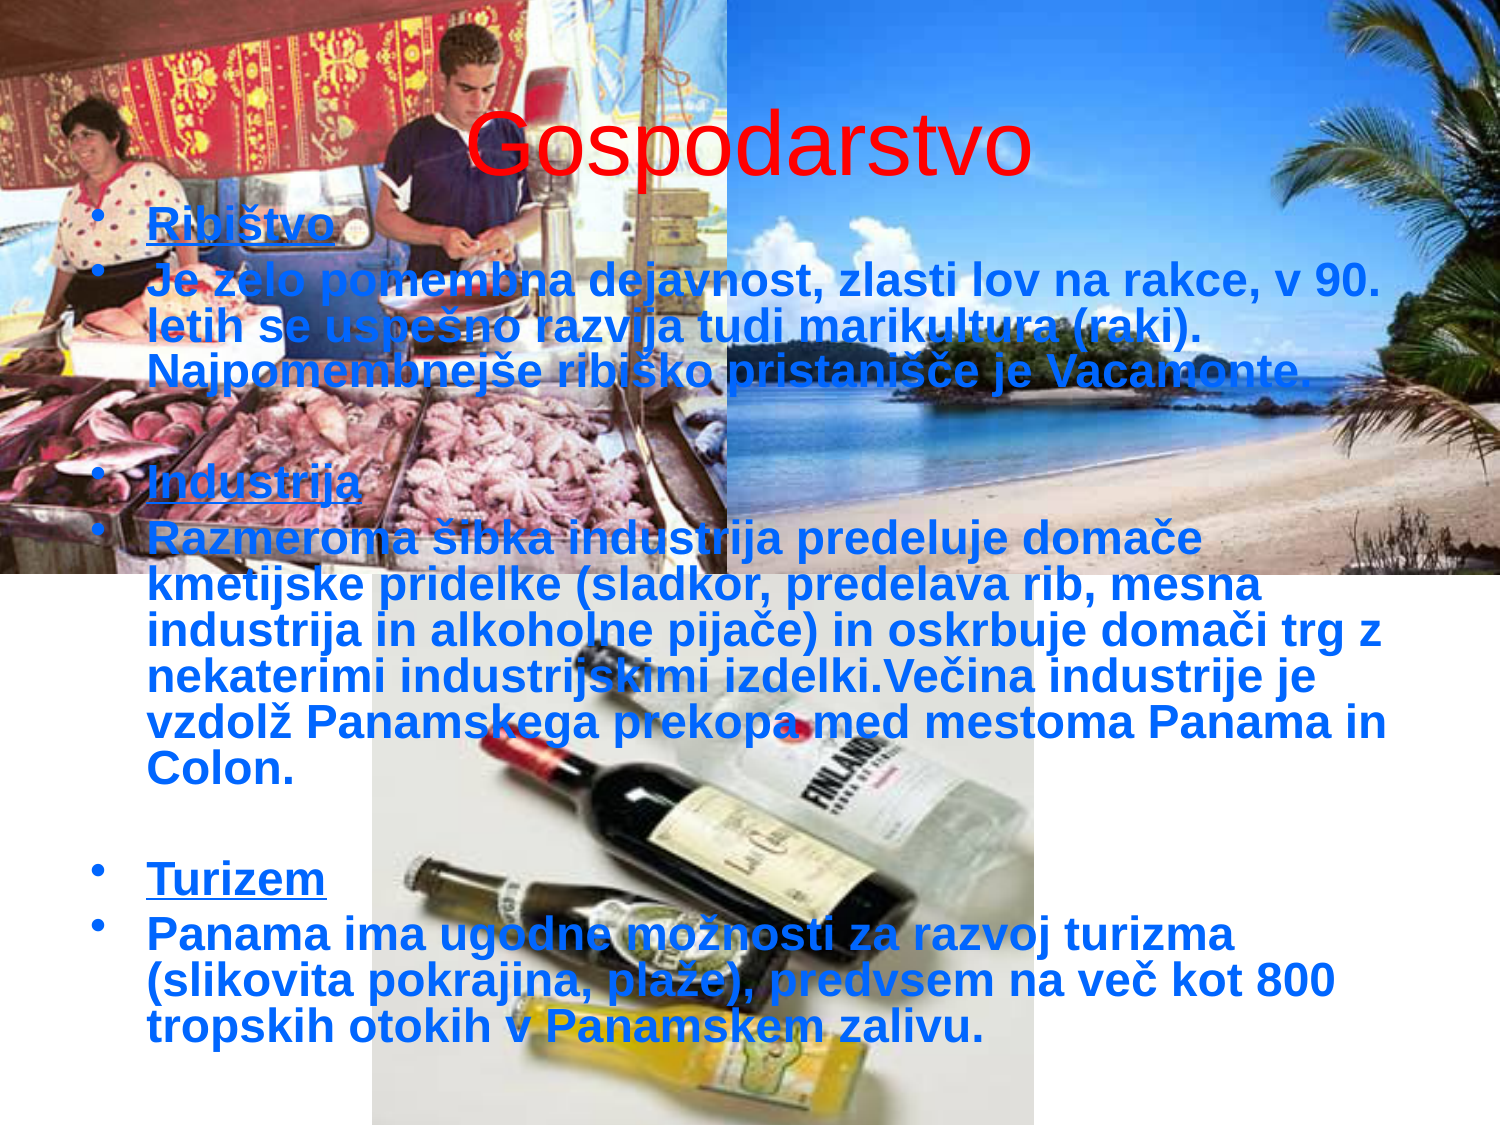

# Gospodarstvo
Ribištvo
Je zelo pomembna dejavnost, zlasti lov na rakce, v 90. letih se uspešno razvija tudi marikultura (raki). Najpomembnejše ribiško pristanišče je Vacamonte.
Industrija
Razmeroma šibka industrija predeluje domače kmetijske pridelke (sladkor, predelava rib, mesna industrija in alkoholne pijače) in oskrbuje domači trg z nekaterimi industrijskimi izdelki.Večina industrije je vzdolž Panamskega prekopa med mestoma Panama in Colon.
Turizem
Panama ima ugodne možnosti za razvoj turizma (slikovita pokrajina, plaže), predvsem na več kot 800 tropskih otokih v Panamskem zalivu.